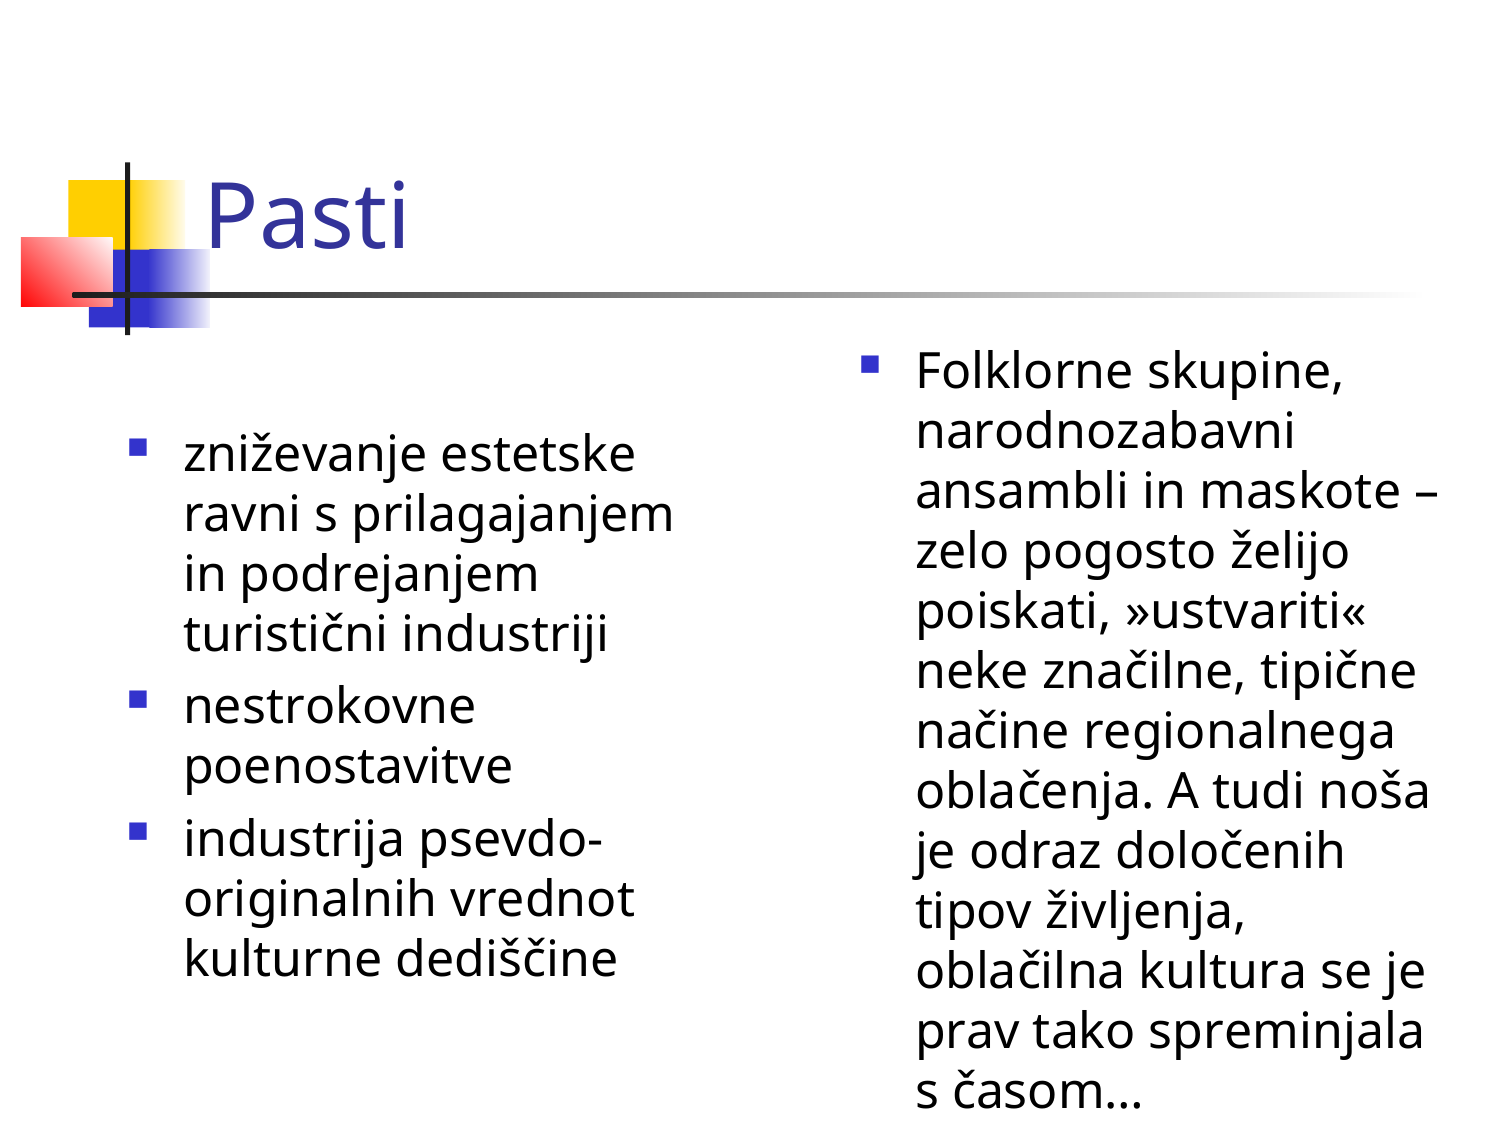

# Pasti
zniževanje estetske ravni s prilagajanjem in podrejanjem turistični industriji
nestrokovne poenostavitve
industrija psevdo-originalnih vrednot kulturne dediščine
Folklorne skupine, narodnozabavni ansambli in maskote – zelo pogosto želijo poiskati, »ustvariti« neke značilne, tipične načine regionalnega oblačenja. A tudi noša je odraz določenih tipov življenja, oblačilna kultura se je prav tako spreminjala s časom…